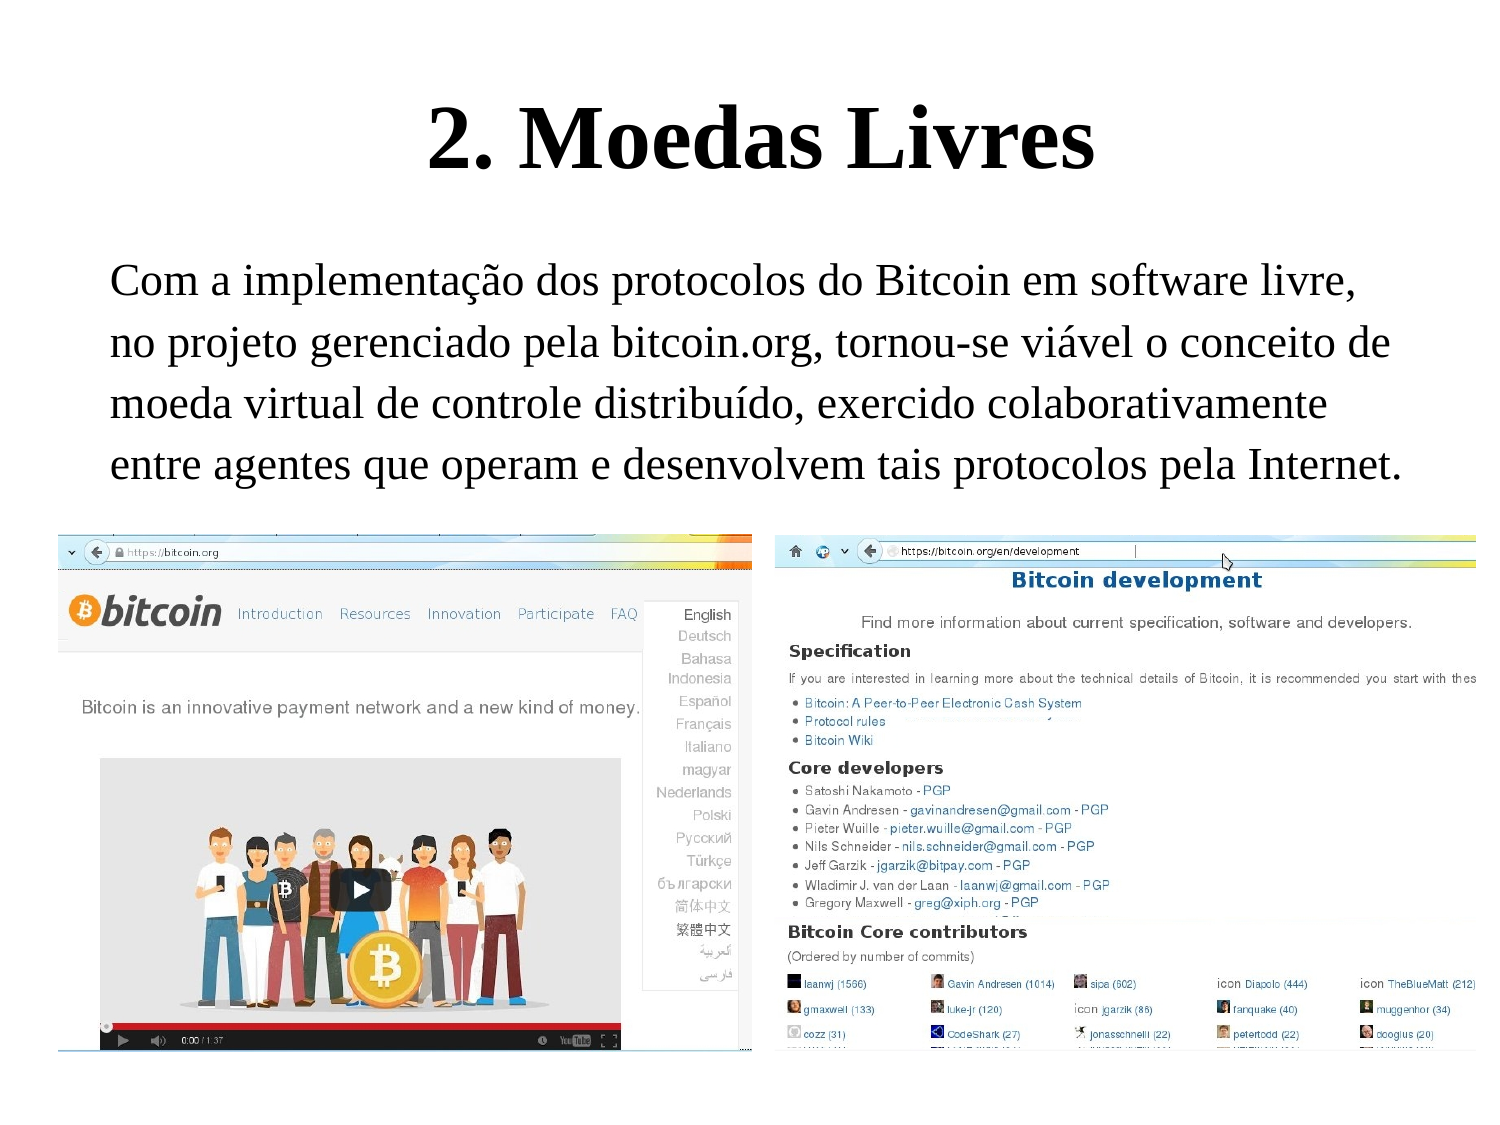

# 2. Moedas Livres
Com a implementação dos protocolos do Bitcoin em software livre,
no projeto gerenciado pela bitcoin.org, tornou-se viável o conceito de moeda virtual de controle distribuído, exercido colaborativamente
entre agentes que operam e desenvolvem tais protocolos pela Internet.